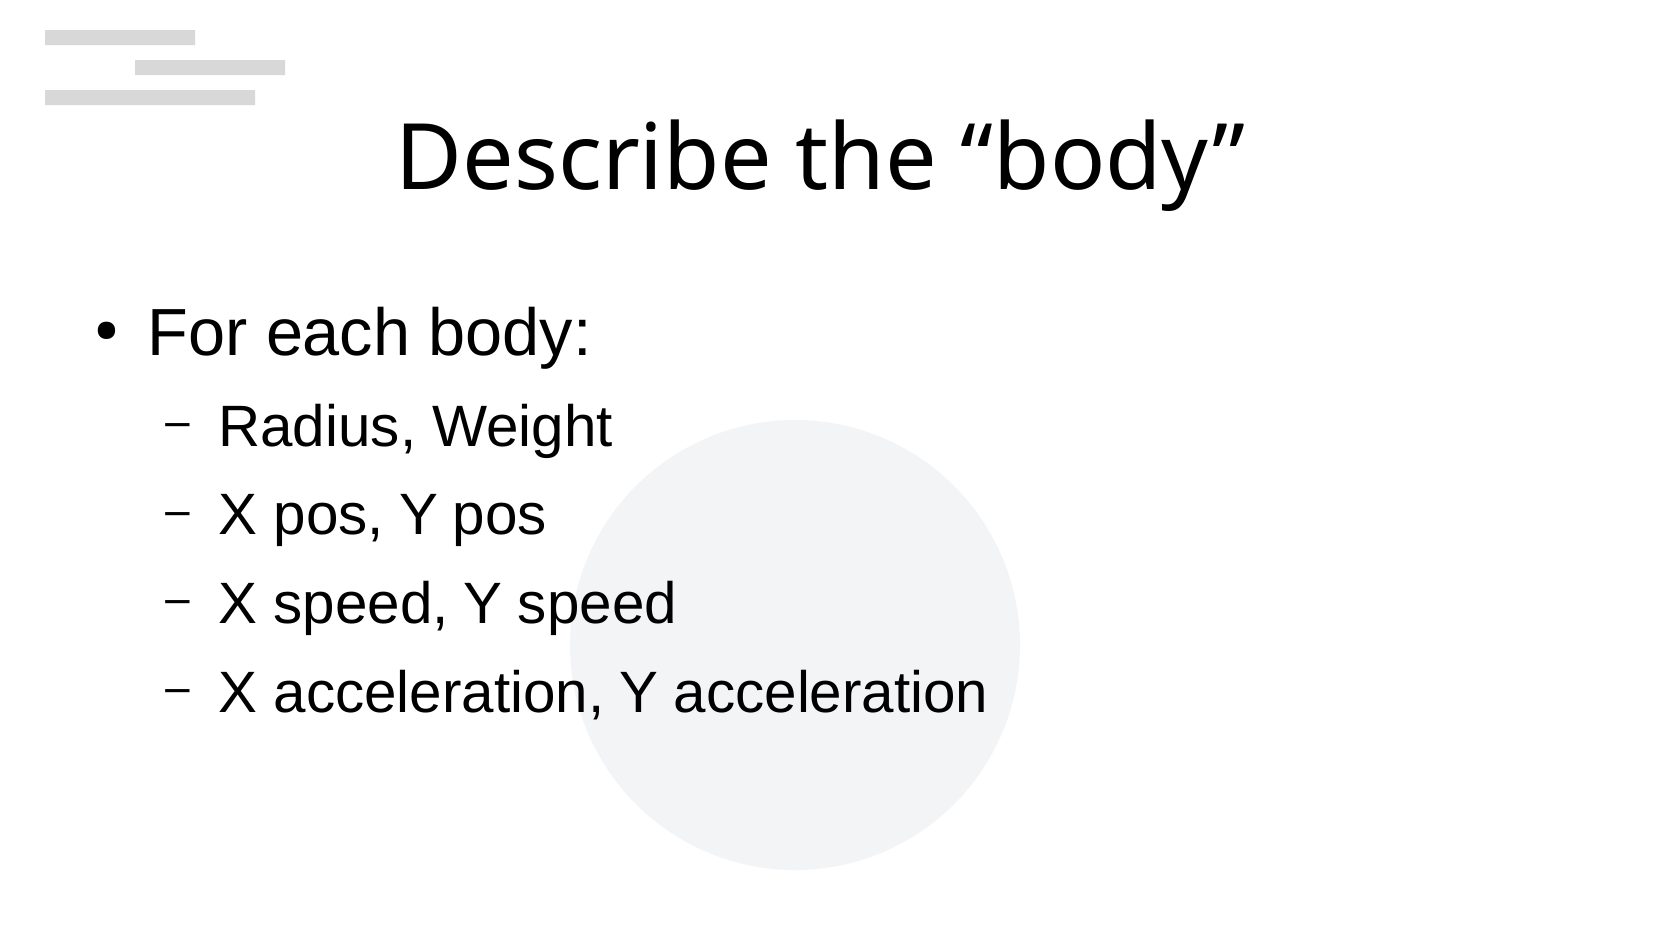

# Describe the “body”
For each body:
Radius, Weight
X pos, Y pos
X speed, Y speed
X acceleration, Y acceleration